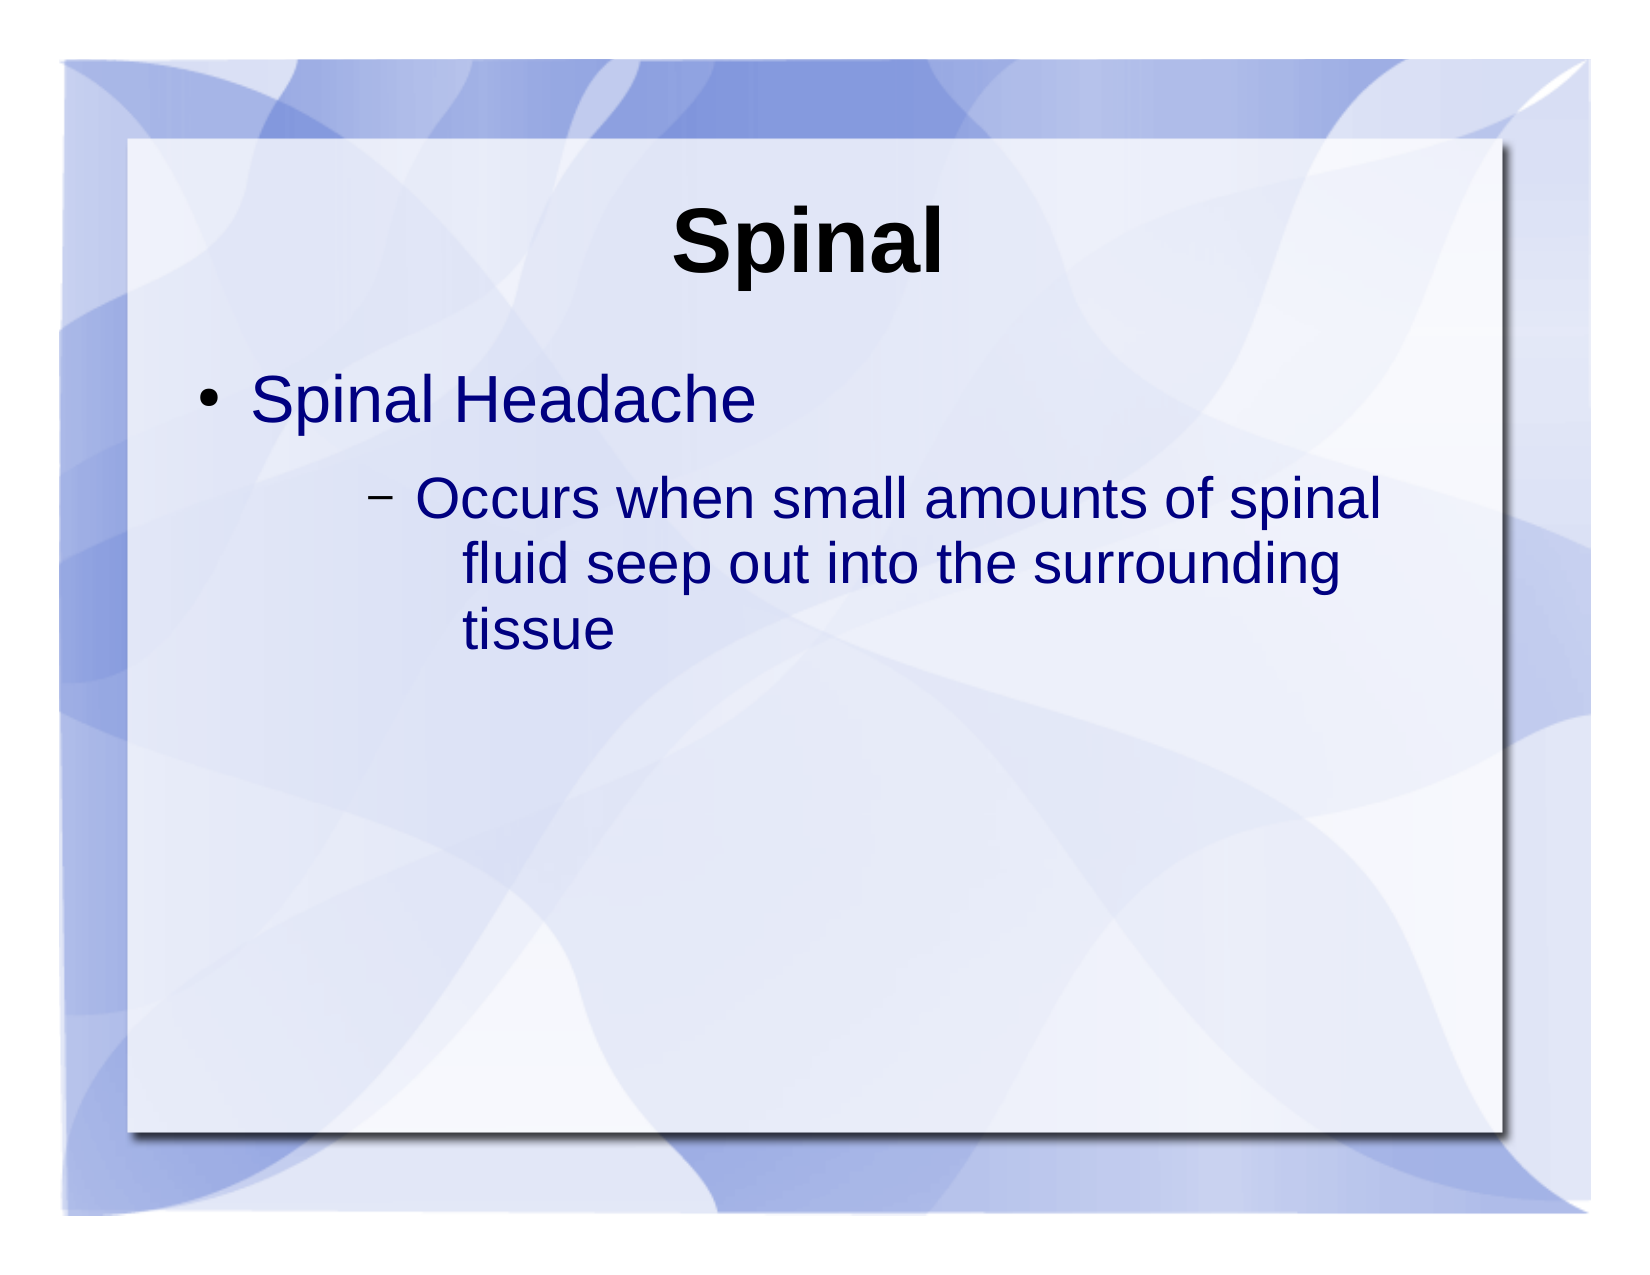

# Spinal
Spinal Headache
Occurs when small amounts of spinal fluid seep out into the surrounding tissue